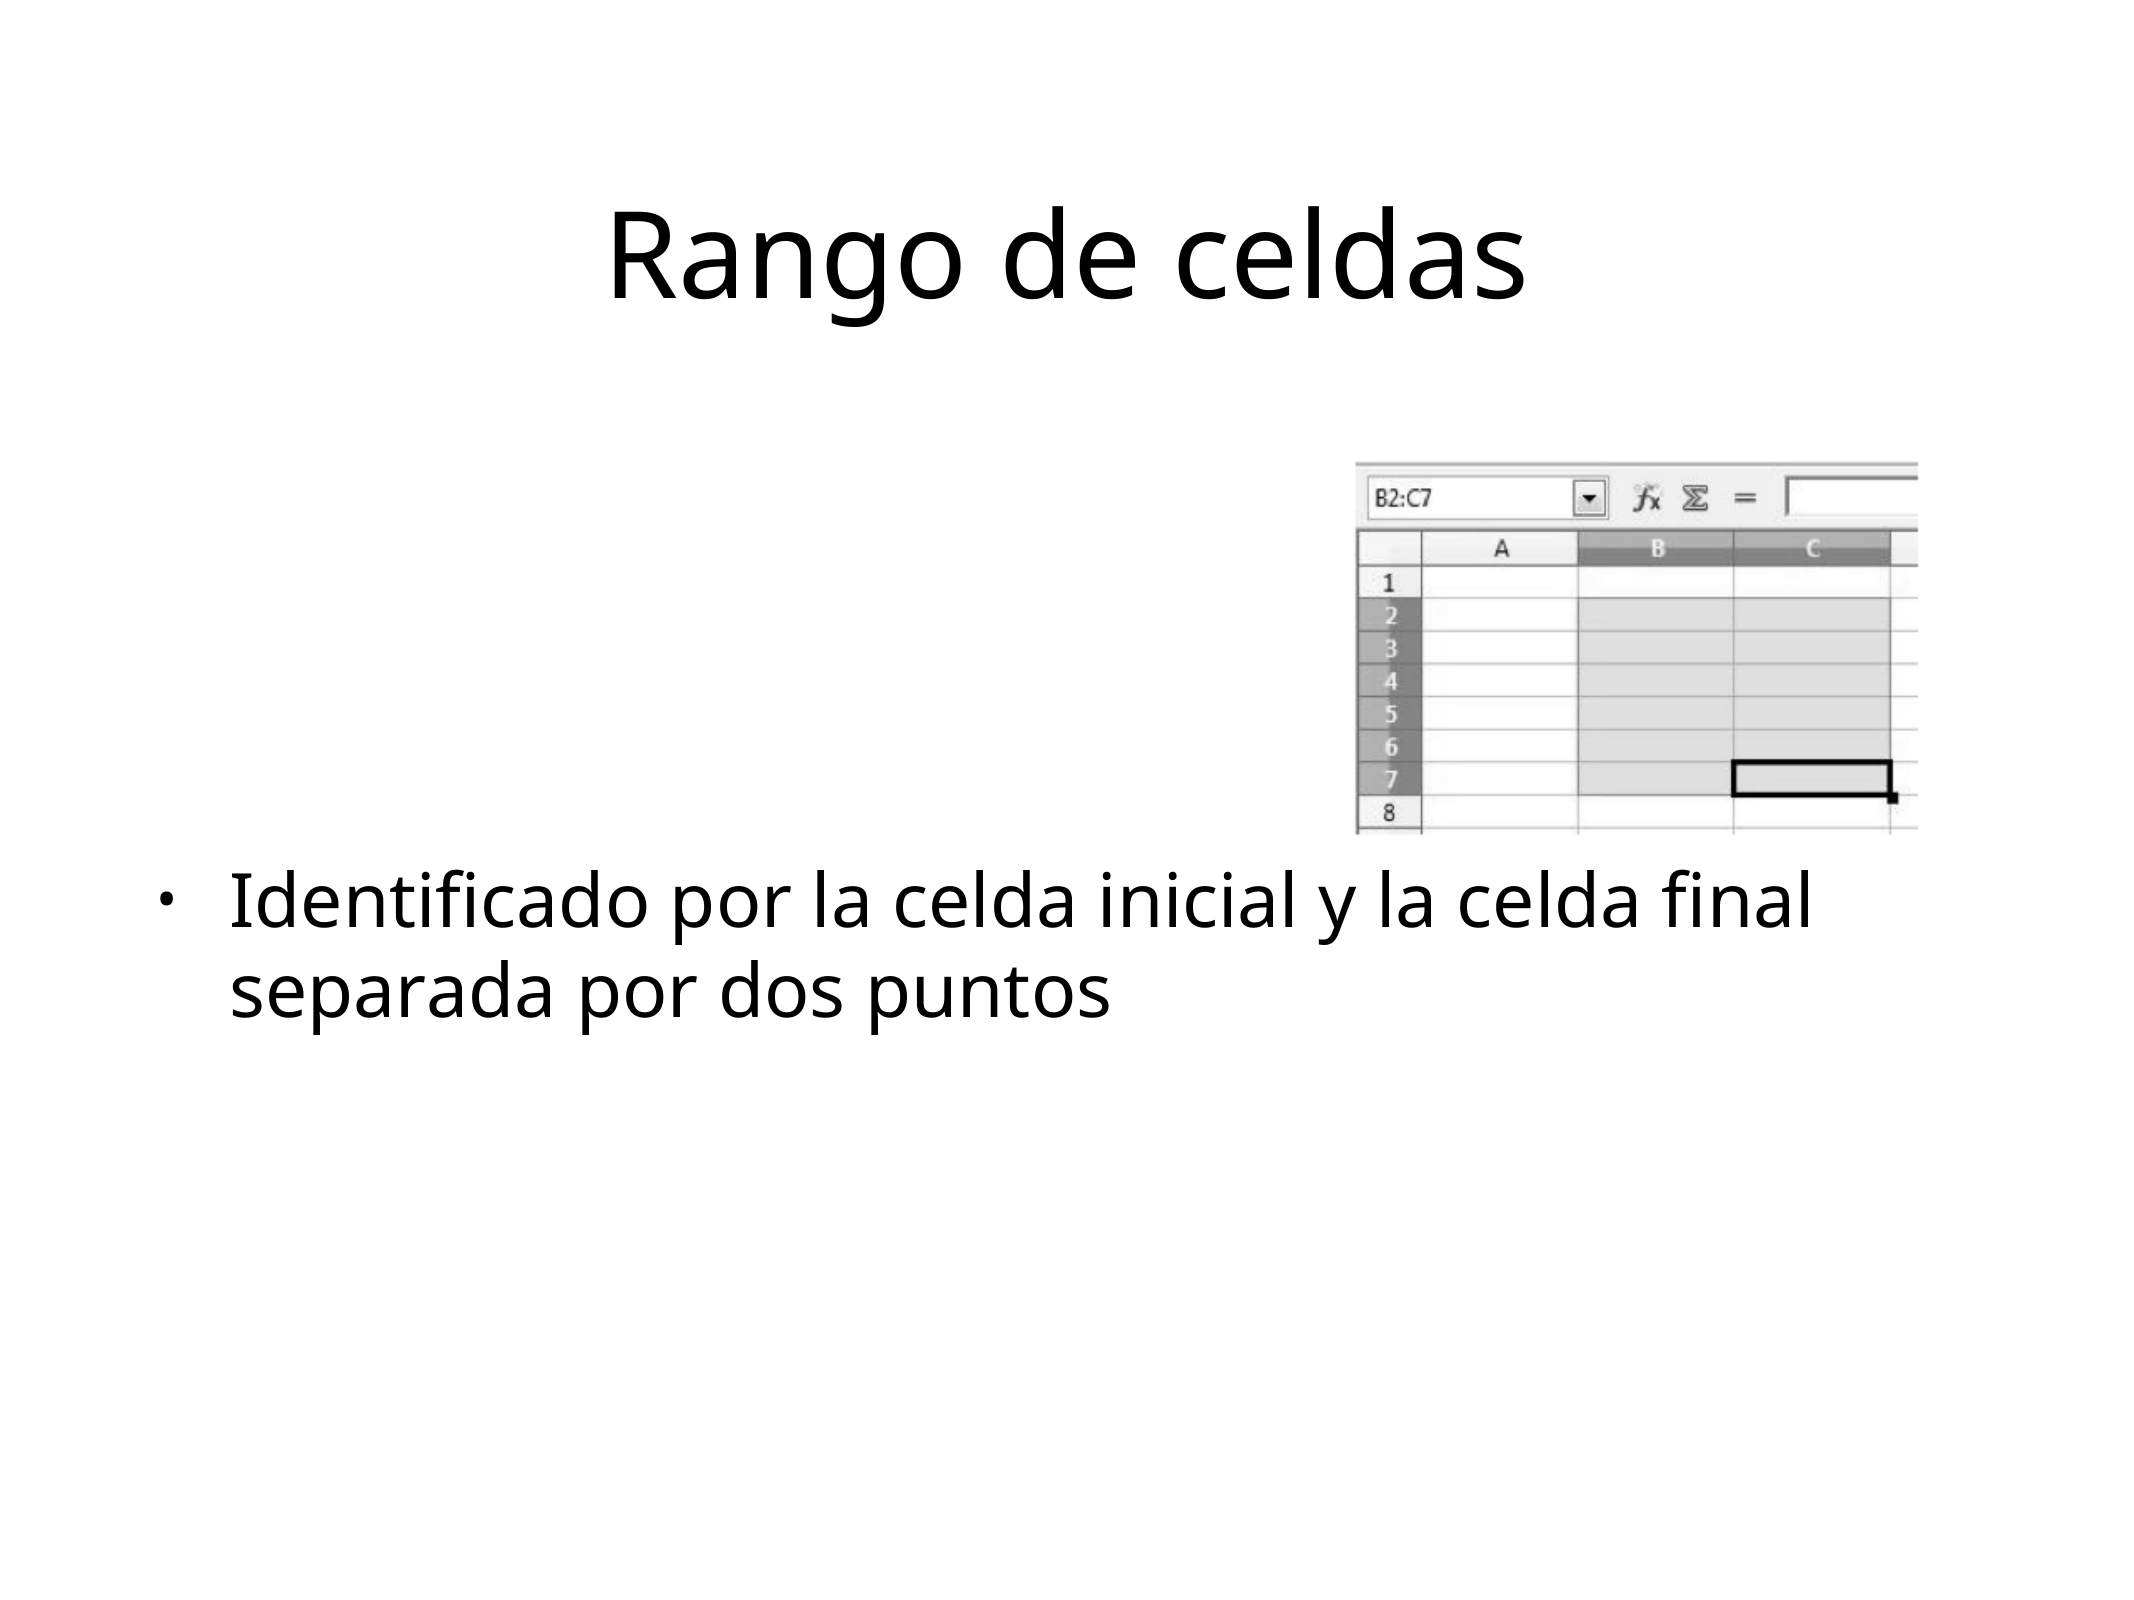

# Rango de celdas
Identificado por la celda inicial y la celda final separada por dos puntos